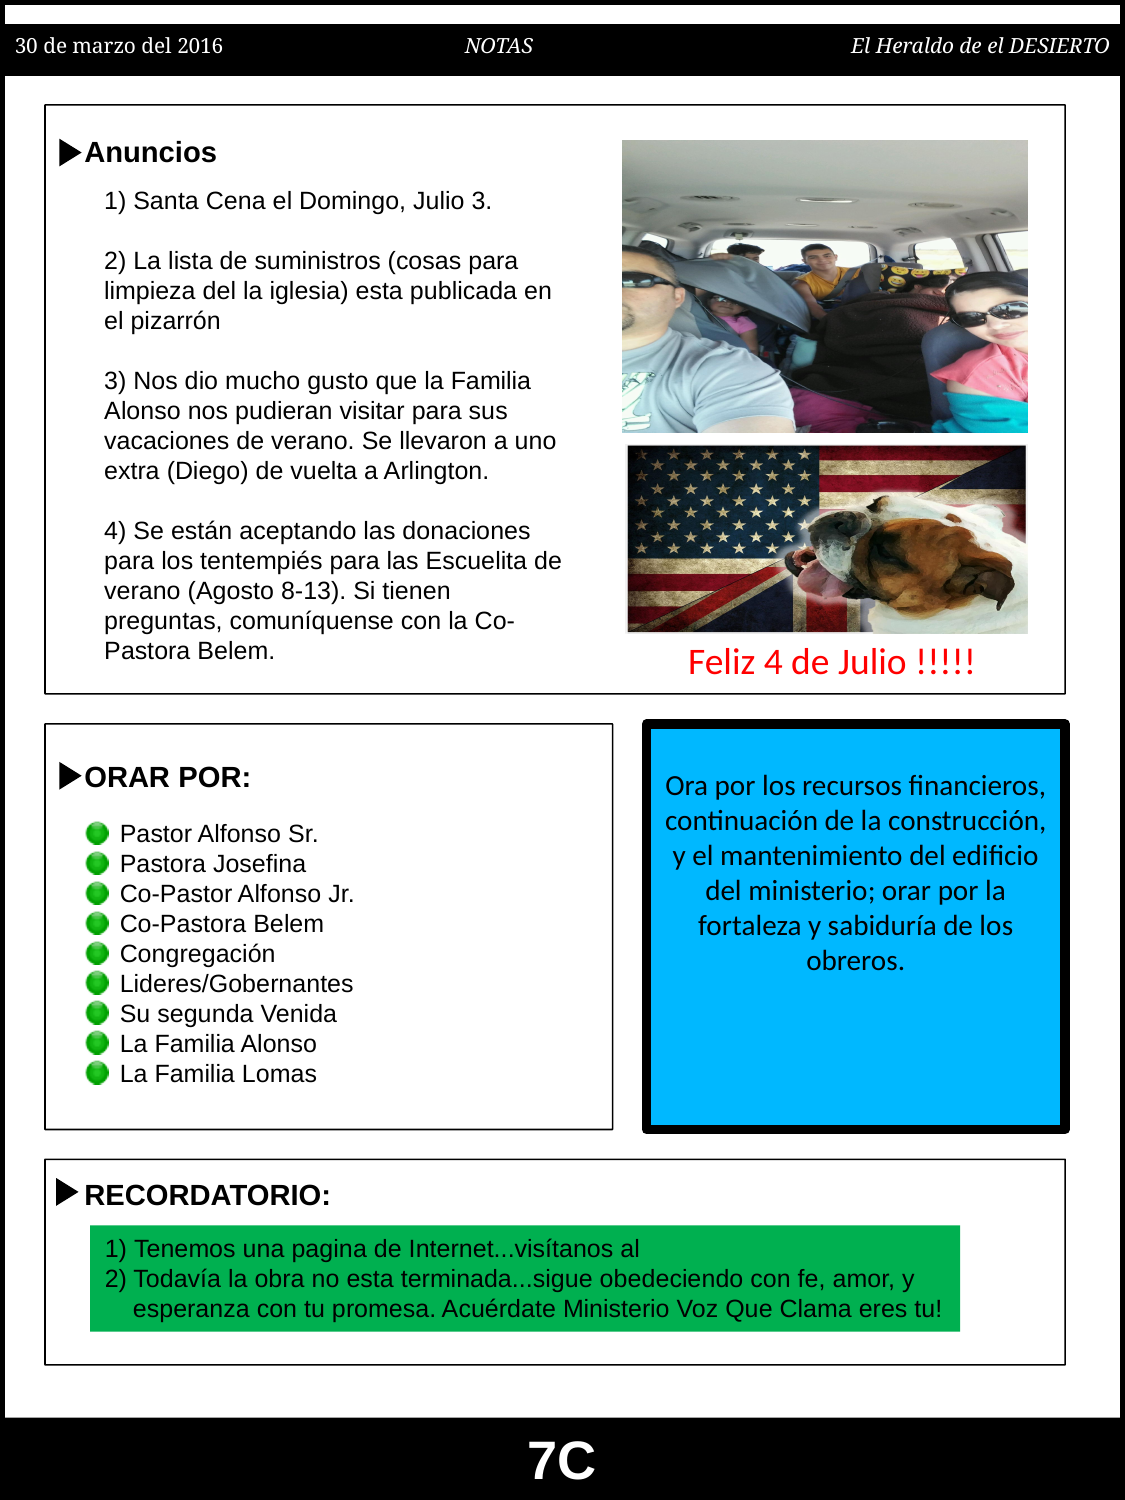

30 de marzo del 2016
El Heraldo de el DESIERTO
NOTAS
Anuncios
 Santa Cena el Domingo, Julio 3.
2) La lista de suministros (cosas para limpieza del la iglesia) esta publicada en el pizarrón
3) Nos dio mucho gusto que la Familia Alonso nos pudieran visitar para sus vacaciones de verano. Se llevaron a uno extra (Diego) de vuelta a Arlington.
4) Se están aceptando las donaciones para los tentempiés para las Escuelita de verano (Agosto 8-13). Si tienen preguntas, comuníquense con la Co-Pastora Belem.
Feliz 4 de Julio !!!!!
Ora por los recursos financieros, continuación de la construcción, y el mantenimiento del edificio del ministerio; orar por la fortaleza y sabiduría de los obreros.
ORAR POR:
Pastor Alfonso Sr.
Pastora Josefina
Co-Pastor Alfonso Jr.
Co-Pastora Belem
Congregación
Lideres/Gobernantes
Su segunda Venida
La Familia Alonso
La Familia Lomas
RECORDATORIO:
 Tenemos una pagina de Internet...visítanos al www.mvqcis403.com
2) Todavía la obra no esta terminada...sigue obedeciendo con fe, amor, y
 esperanza con tu promesa. Acuérdate Ministerio Voz Que Clama eres tu!
7C